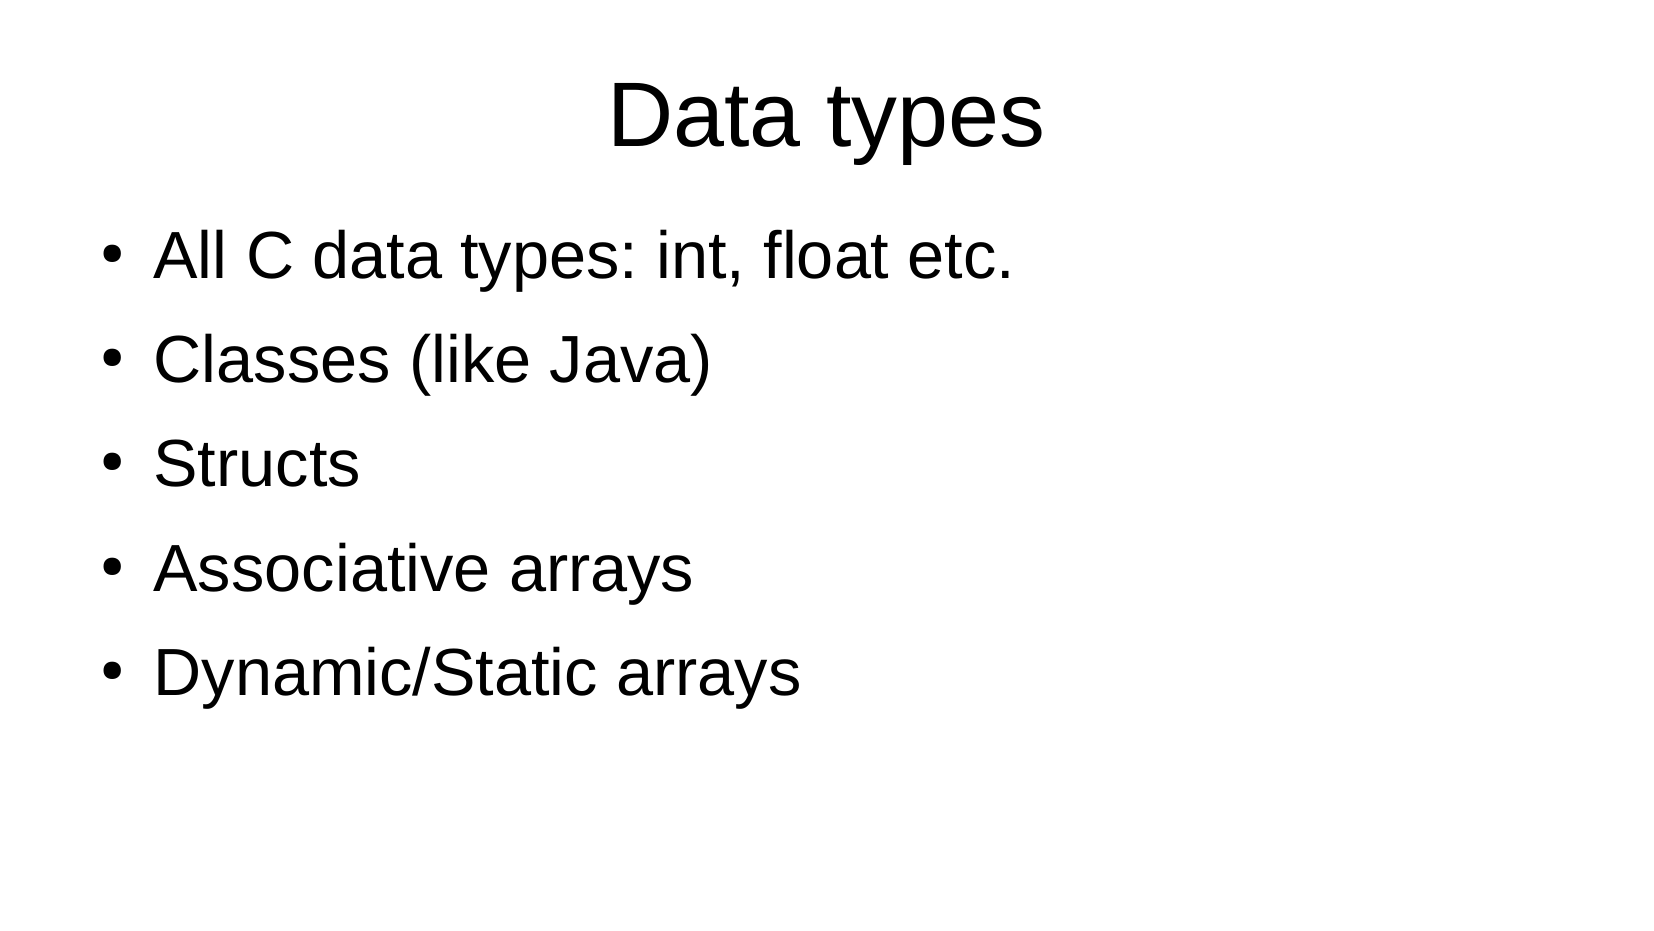

# Data types
All C data types: int, float etc.
Classes (like Java)
Structs
Associative arrays
Dynamic/Static arrays